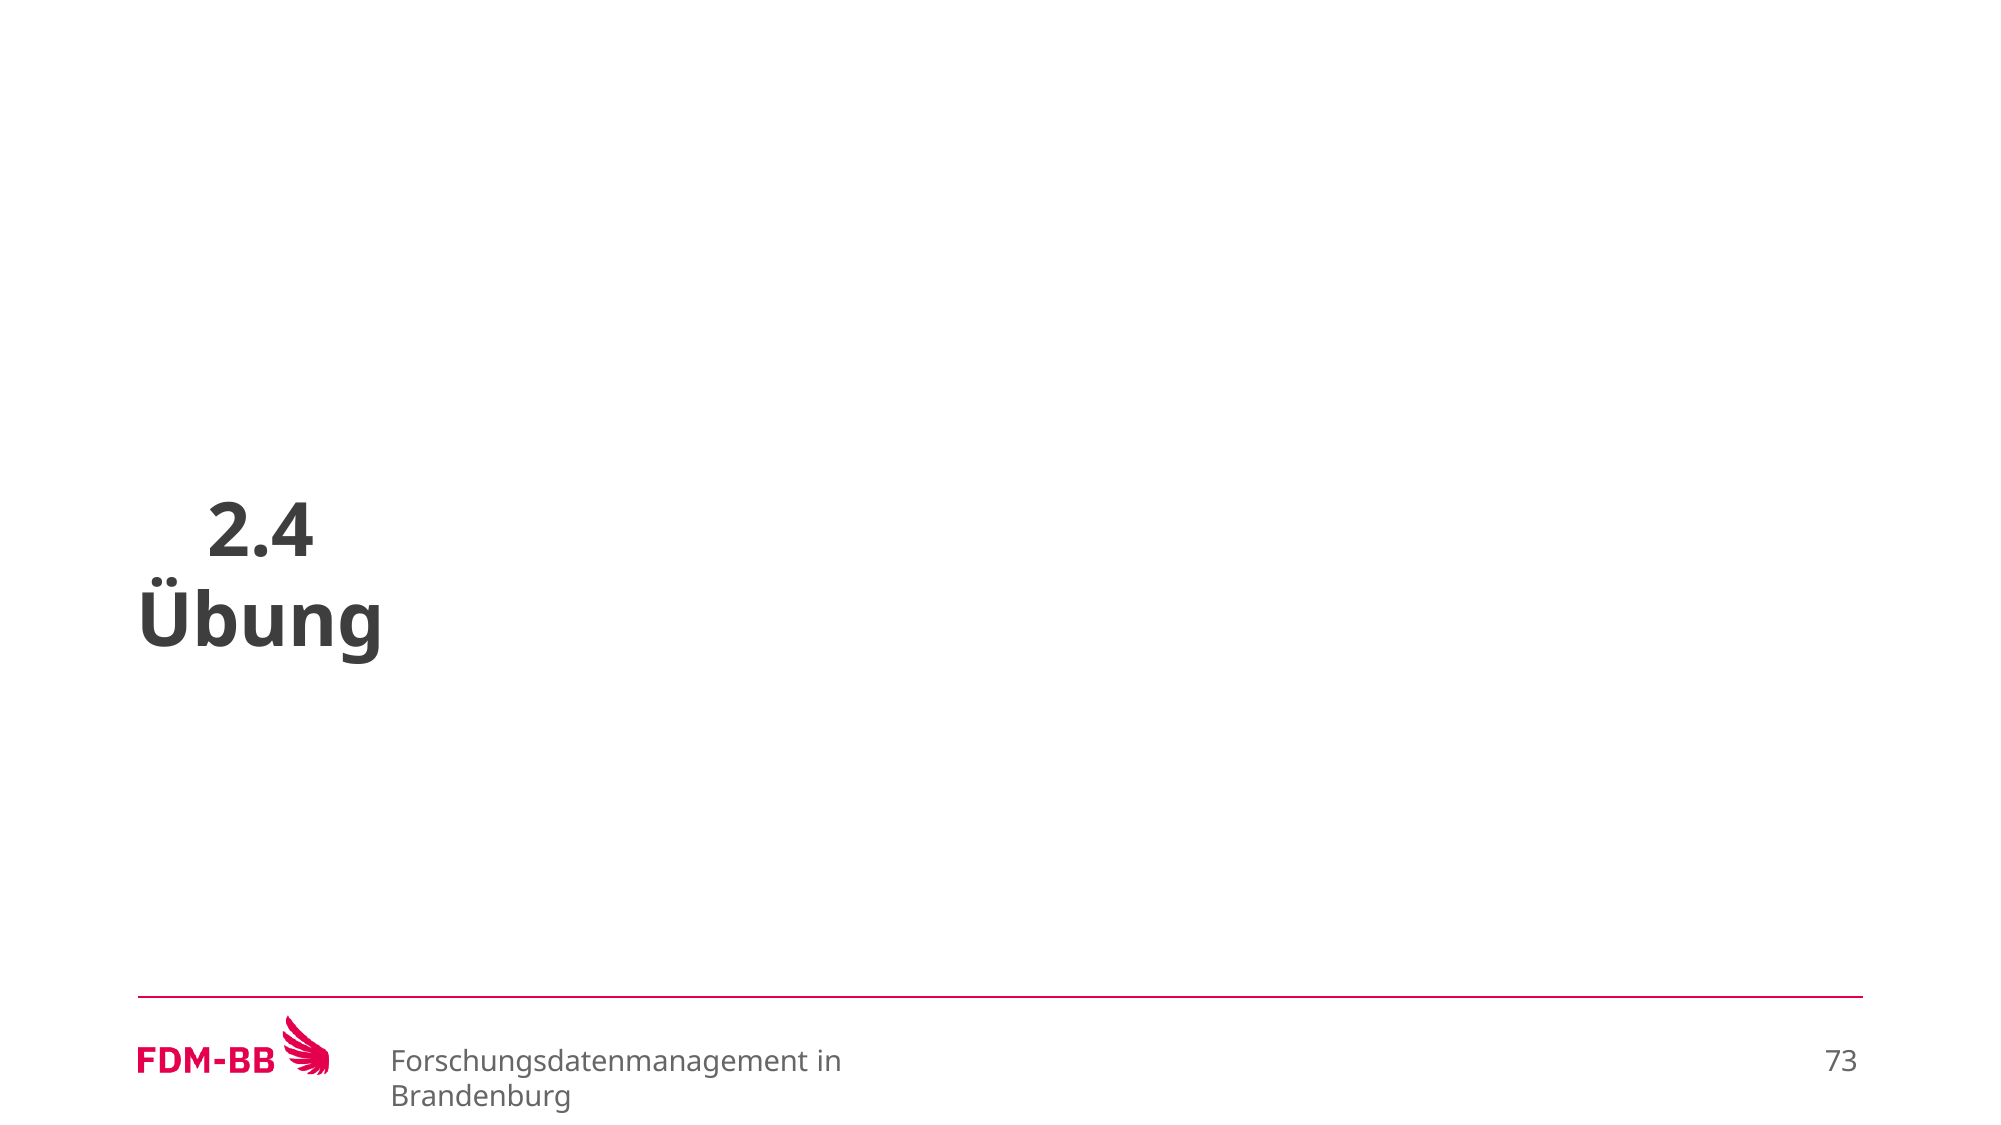

# 2.4 Übung
Forschungsdatenmanagement in Brandenburg
73